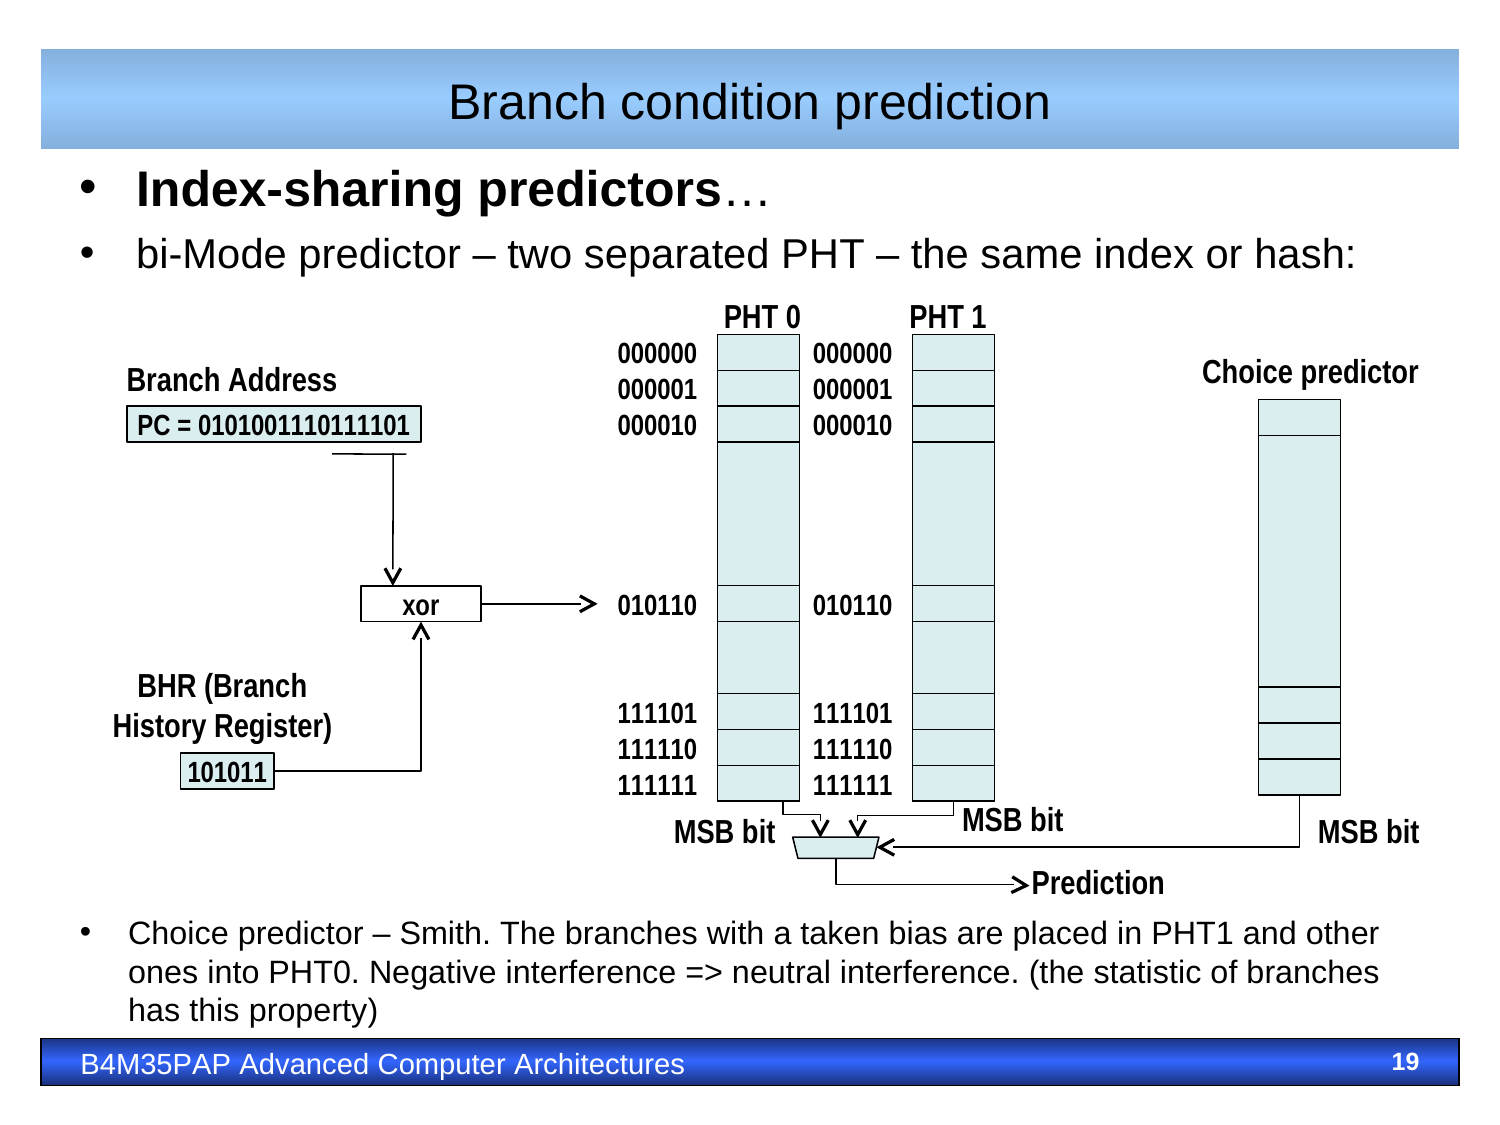

# Branch condition prediction
Index-sharing predictors…
bi-Mode predictor – two separated PHT – the same index or hash:
PHT 0
PHT 1
000000
000000
Choice predictor
Branch Address
000001
000001
PC = 0101001110111101
000010
000010
xor
010110
010110
BHR (Branch History Register)
111101
111101
111110
111110
101011
111111
111111
MSB bit
MSB bit
MSB bit
Prediction
Choice predictor – Smith. The branches with a taken bias are placed in PHT1 and other ones into PHT0. Negative interference => neutral interference. (the statistic of branches has this property)